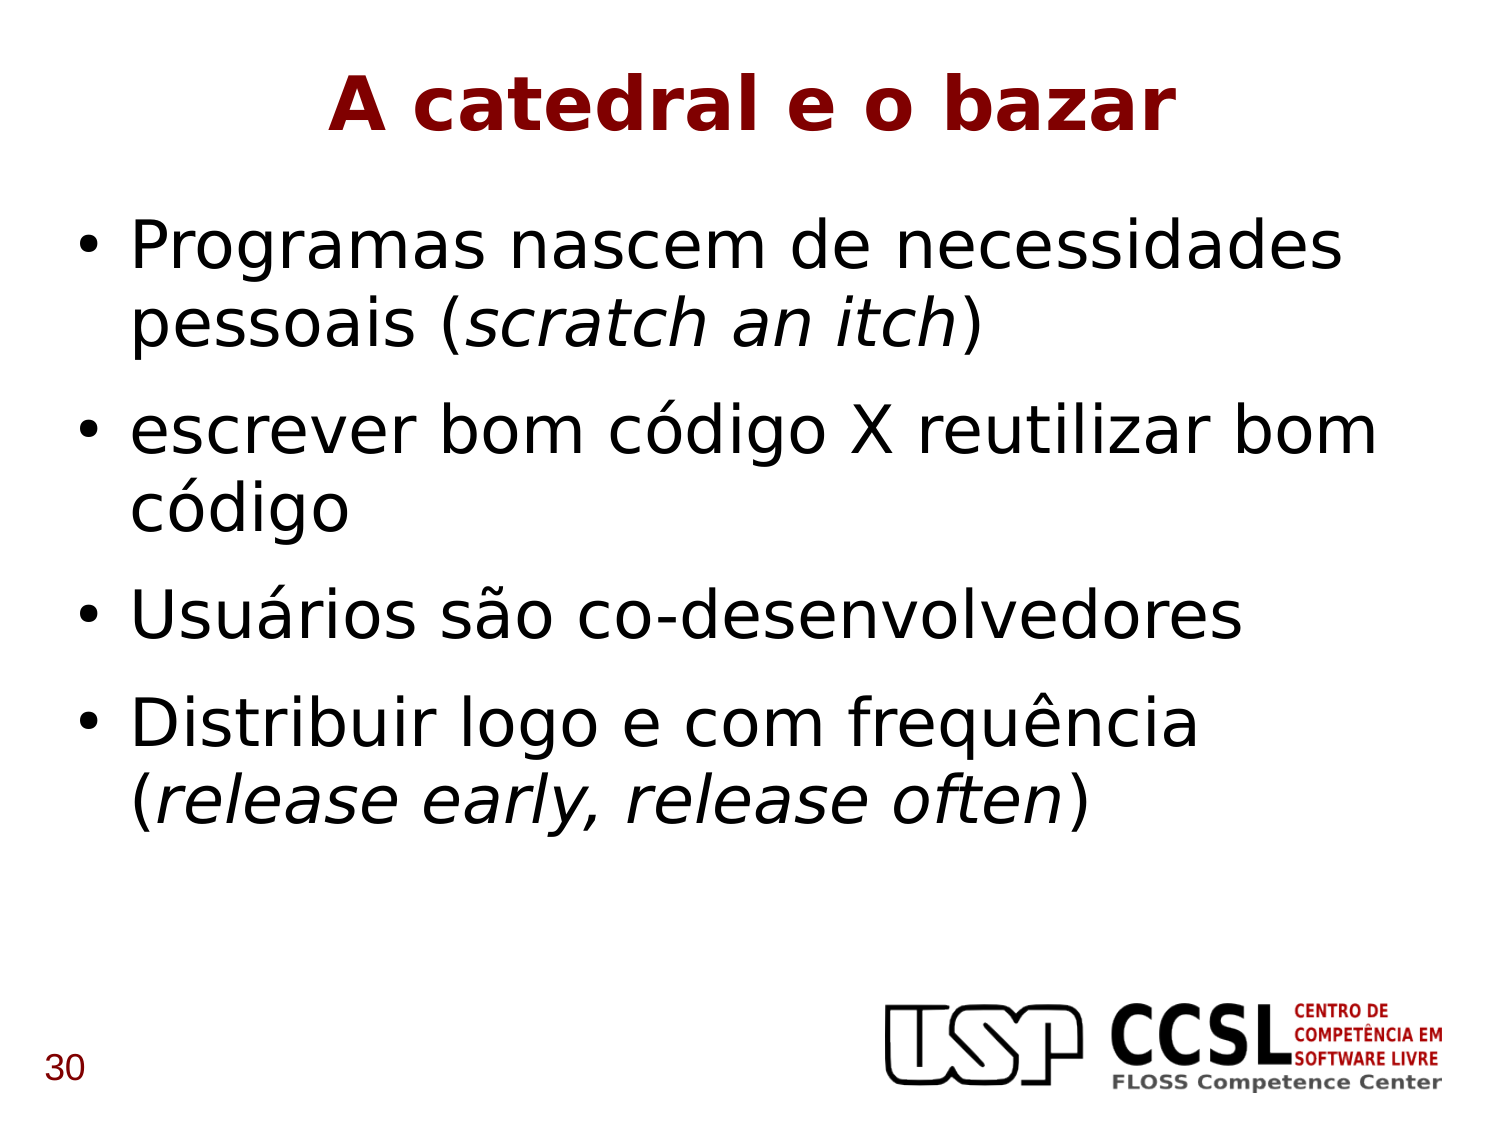

# A catedral e o bazar
Programas nascem de necessidades pessoais (scratch an itch)
escrever bom código X reutilizar bom código
Usuários são co-desenvolvedores
Distribuir logo e com frequência (release early, release often)